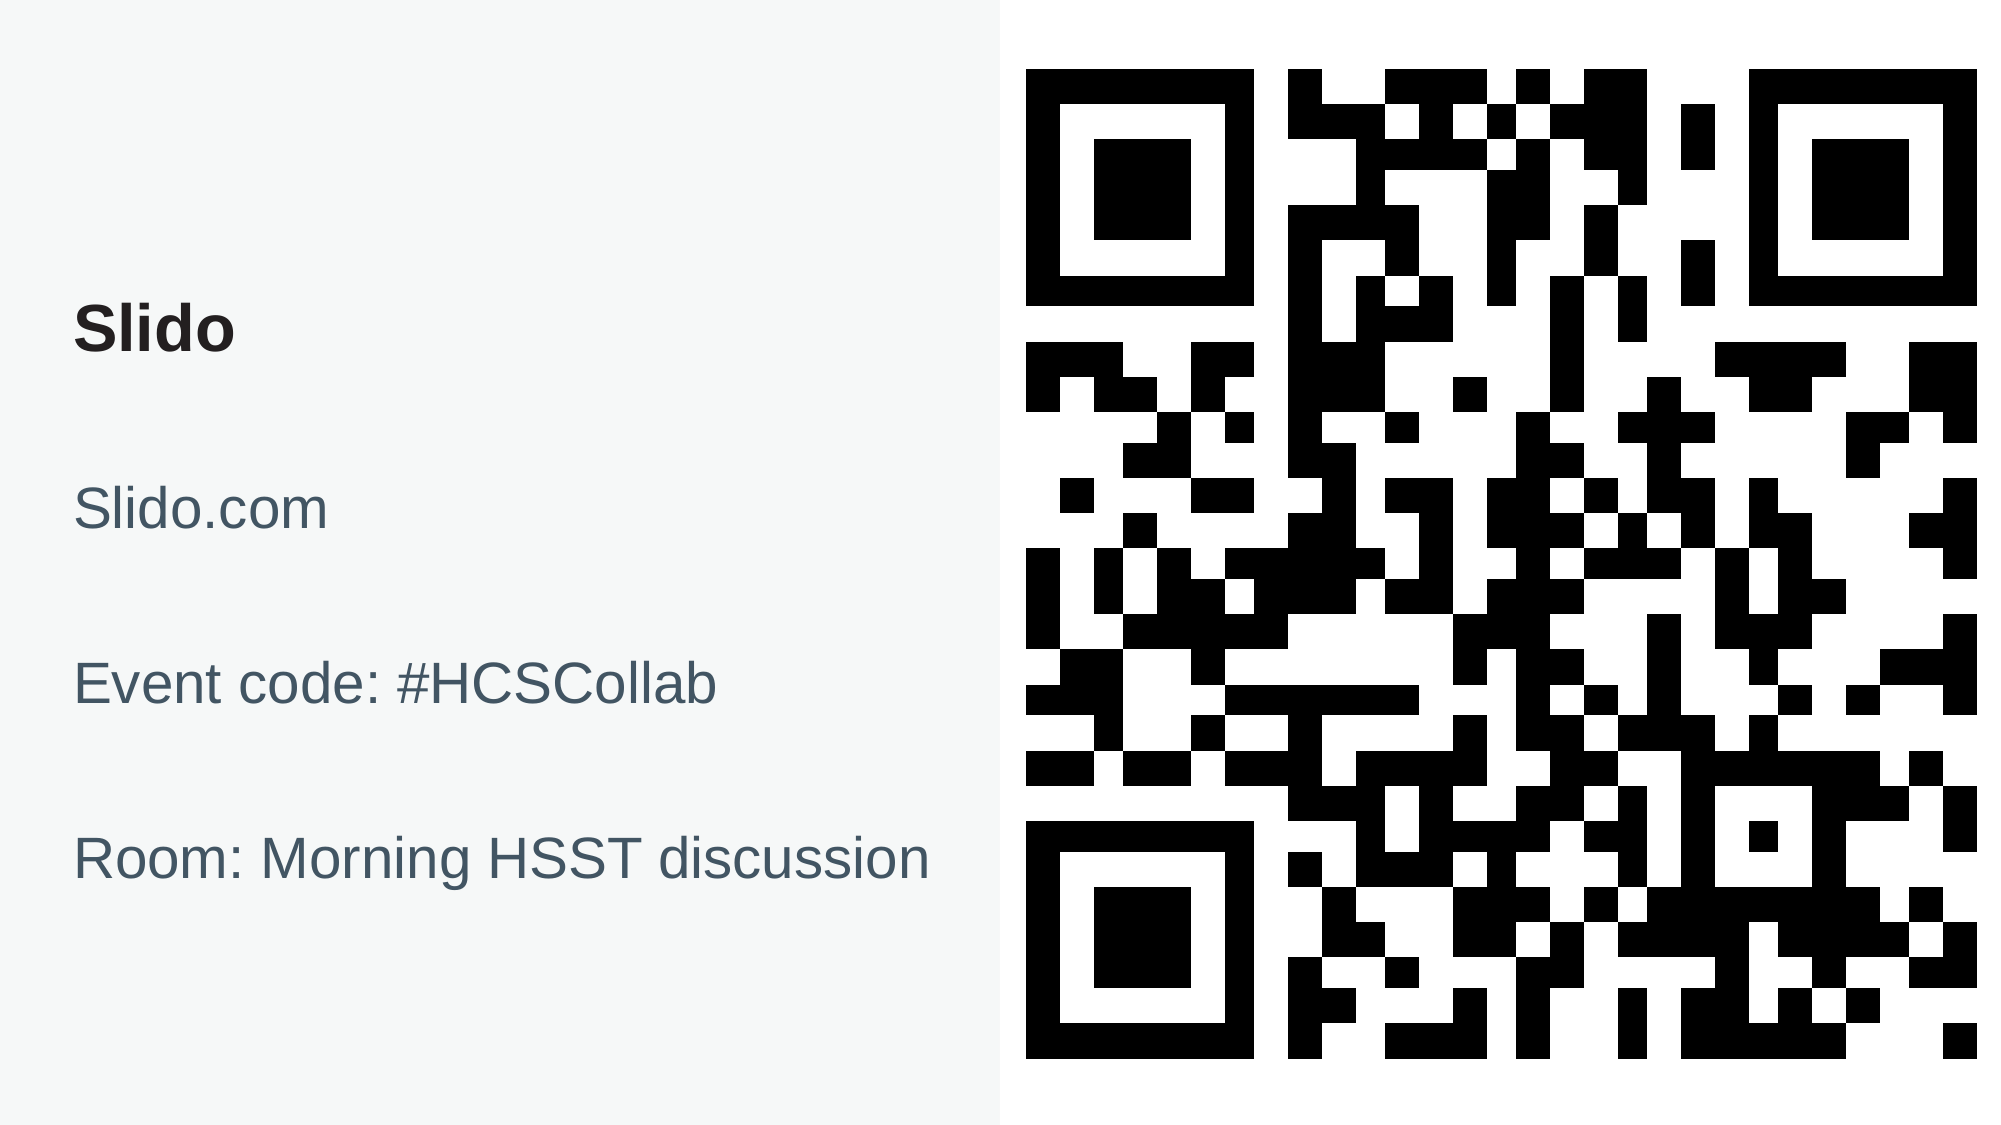

# Slido Slido.com Event code: #HCSCollab Room: Morning HSST discussion